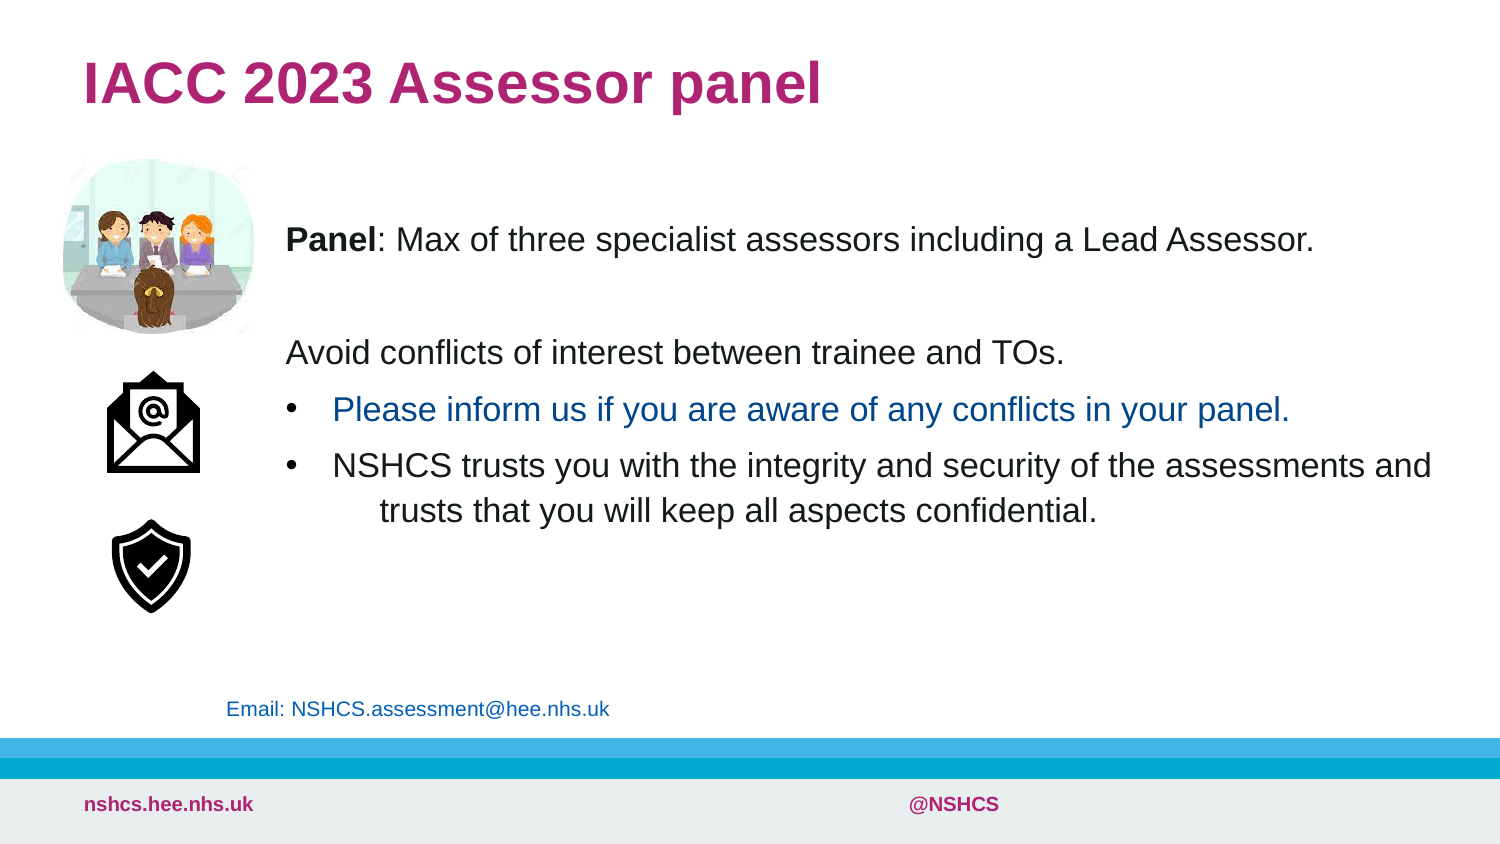

# IACC 2023 Assessor panel
Panel: Max of three specialist assessors including a Lead Assessor.
Avoid conflicts of interest between trainee and TOs.
Please inform us if you are aware of any conflicts in your panel.
NSHCS trusts you with the integrity and security of the assessments and trusts that you will keep all aspects confidential.
Email: NSHCS.assessment@hee.nhs.uk